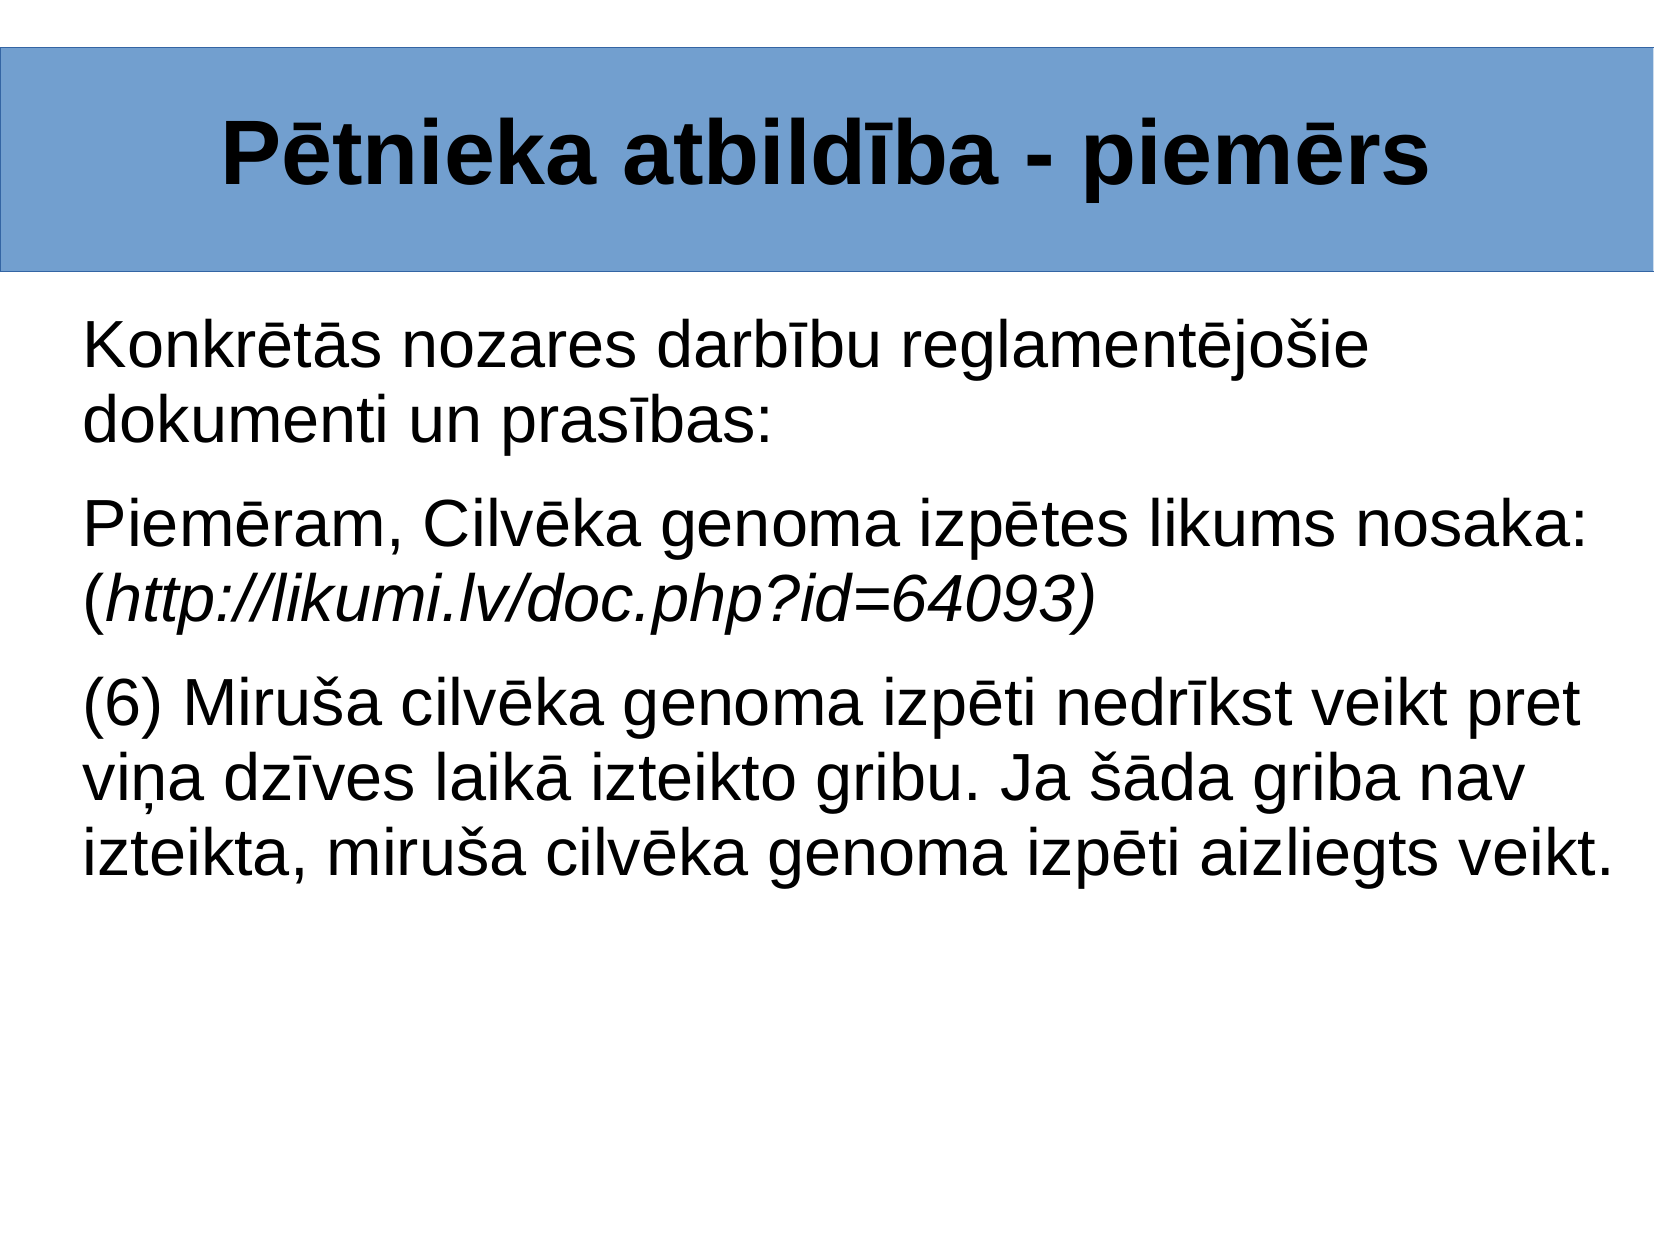

# Pētnieka atbildība - piemērs
Konkrētās nozares darbību reglamentējošie dokumenti un prasības:
Piemēram, Cilvēka genoma izpētes likums nosaka: (http://likumi.lv/doc.php?id=64093)
(6) Miruša cilvēka genoma izpēti nedrīkst veikt pret viņa dzīves laikā izteikto gribu. Ja šāda griba nav izteikta, miruša cilvēka genoma izpēti aizliegts veikt.